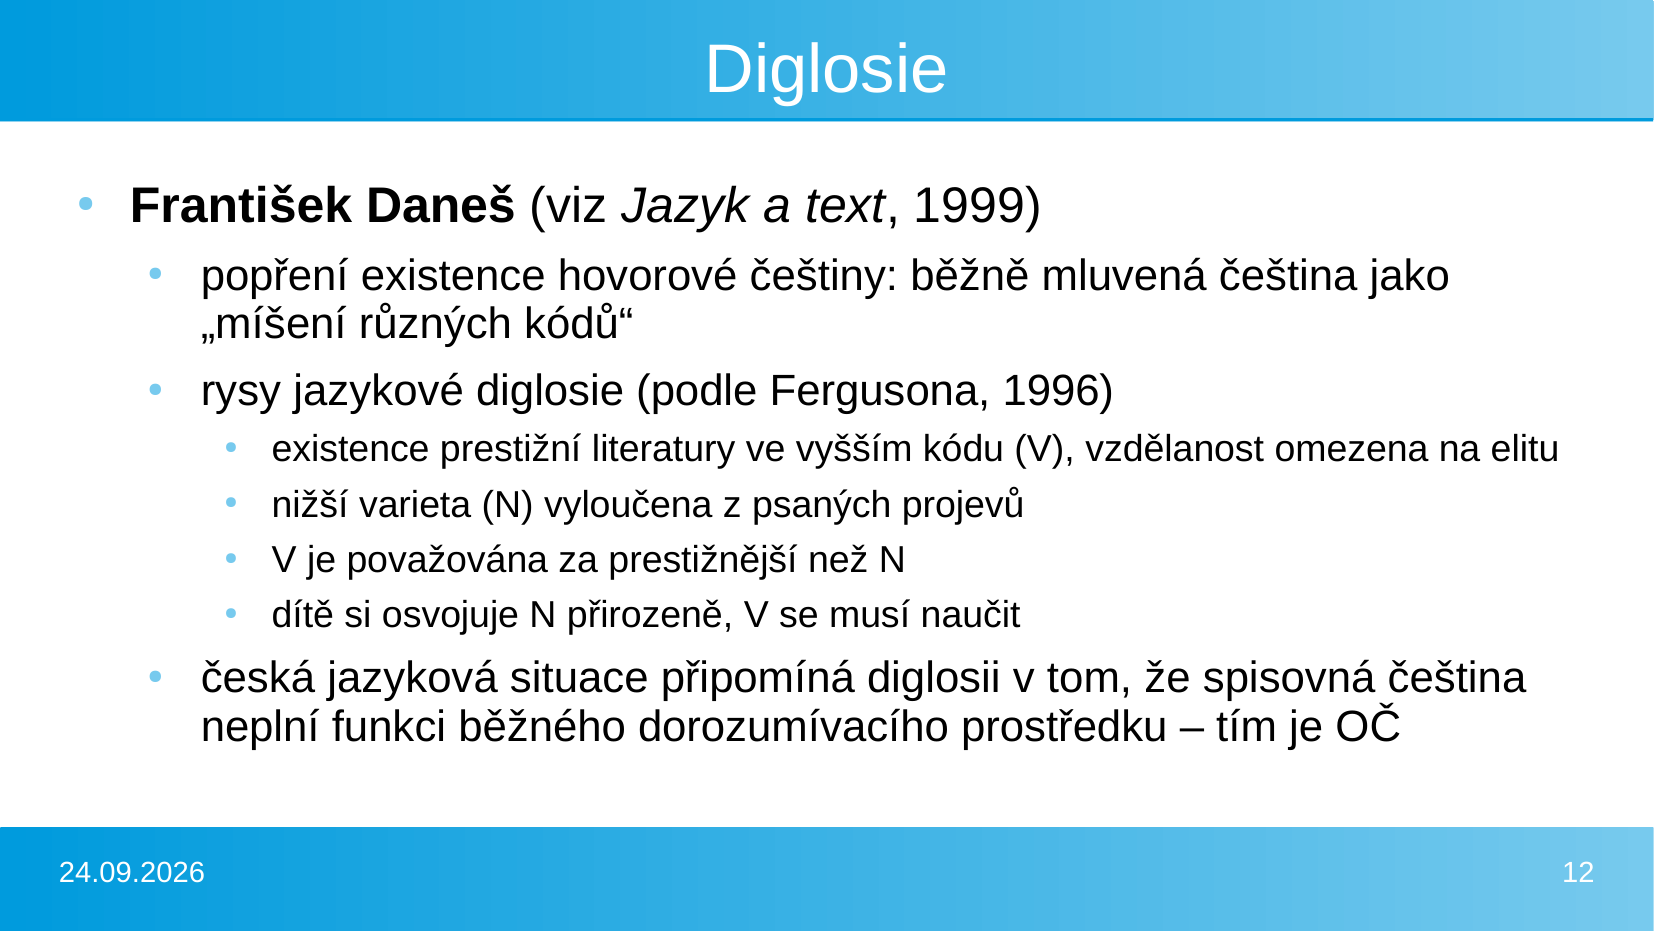

# Diglosie
František Daneš (viz Jazyk a text, 1999)
popření existence hovorové češtiny: běžně mluvená čeština jako „míšení různých kódů“
rysy jazykové diglosie (podle Fergusona, 1996)
existence prestižní literatury ve vyšším kódu (V), vzdělanost omezena na elitu
nižší varieta (N) vyloučena z psaných projevů
V je považována za prestižnější než N
dítě si osvojuje N přirozeně, V se musí naučit
česká jazyková situace připomíná diglosii v tom, že spisovná čeština neplní funkci běžného dorozumívacího prostředku – tím je OČ
12